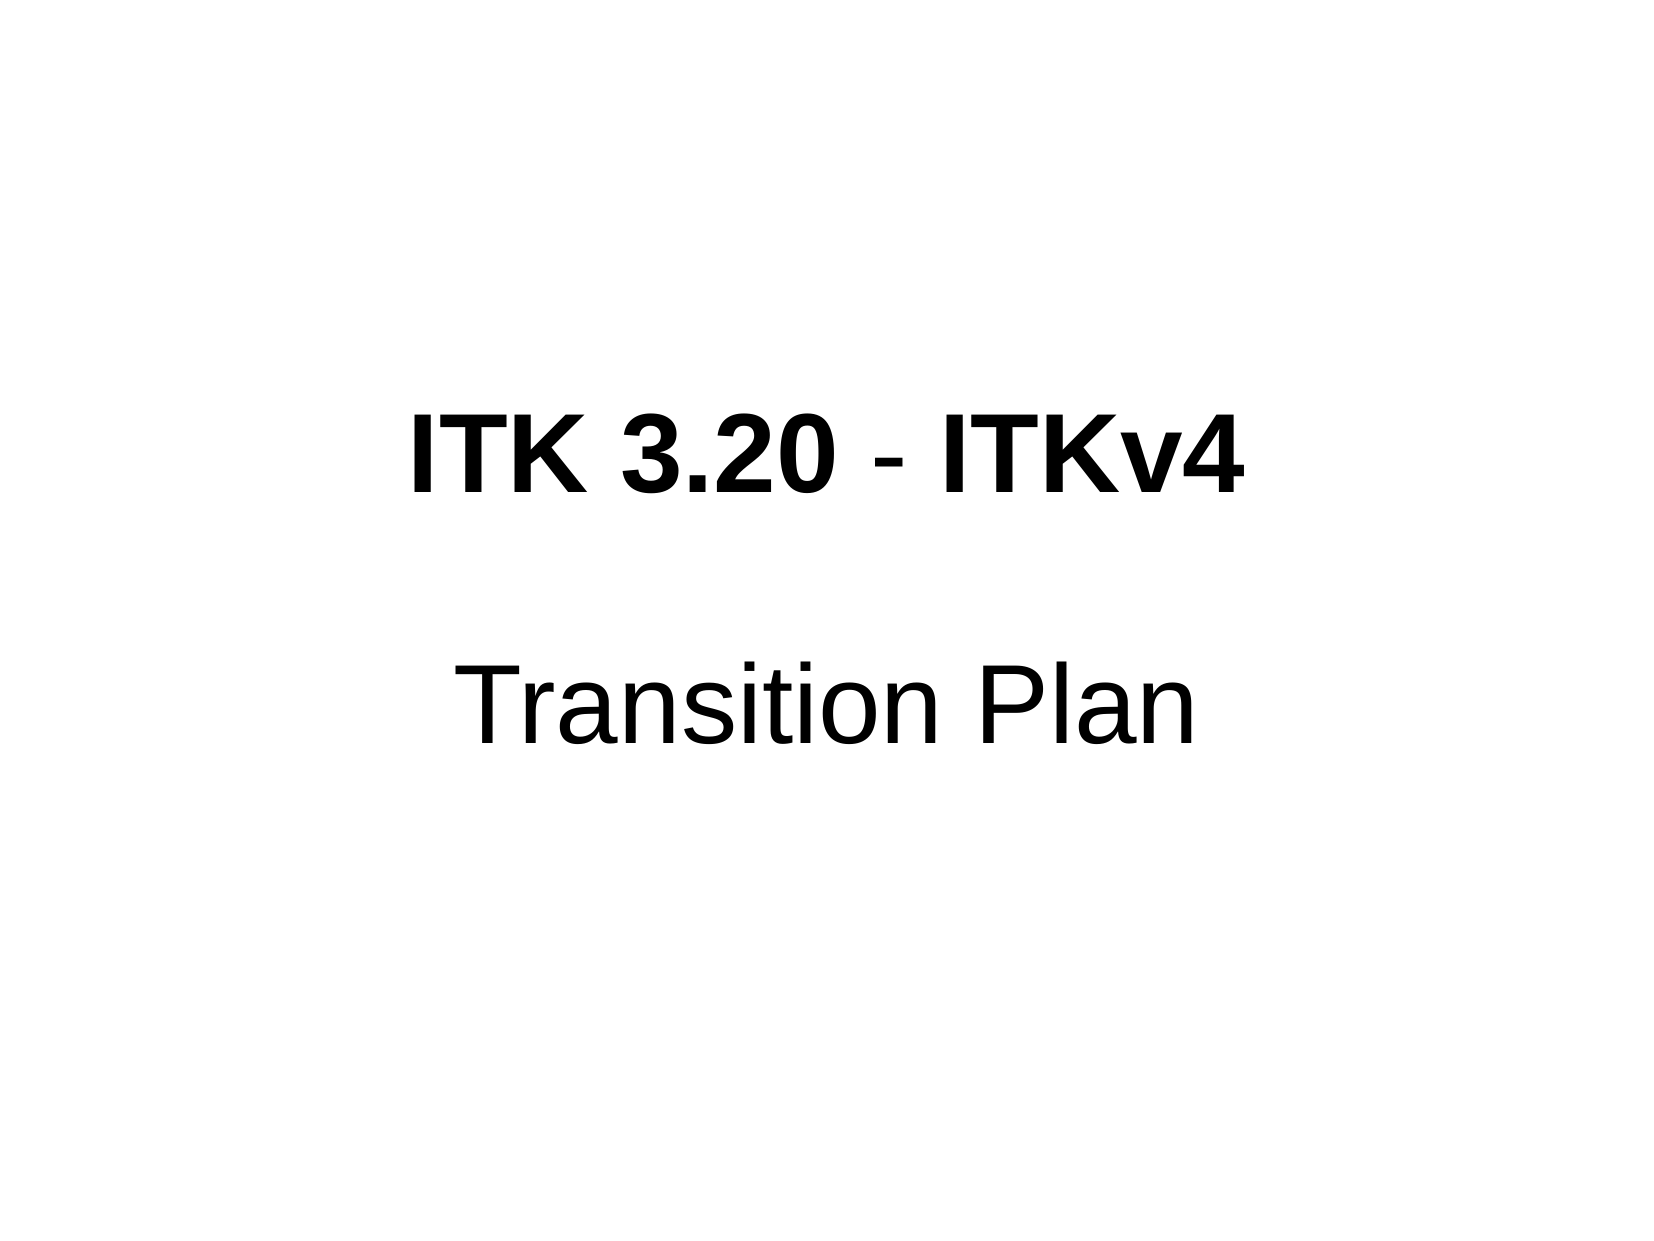

# ITK 3.20 - ITKv4
Transition Plan